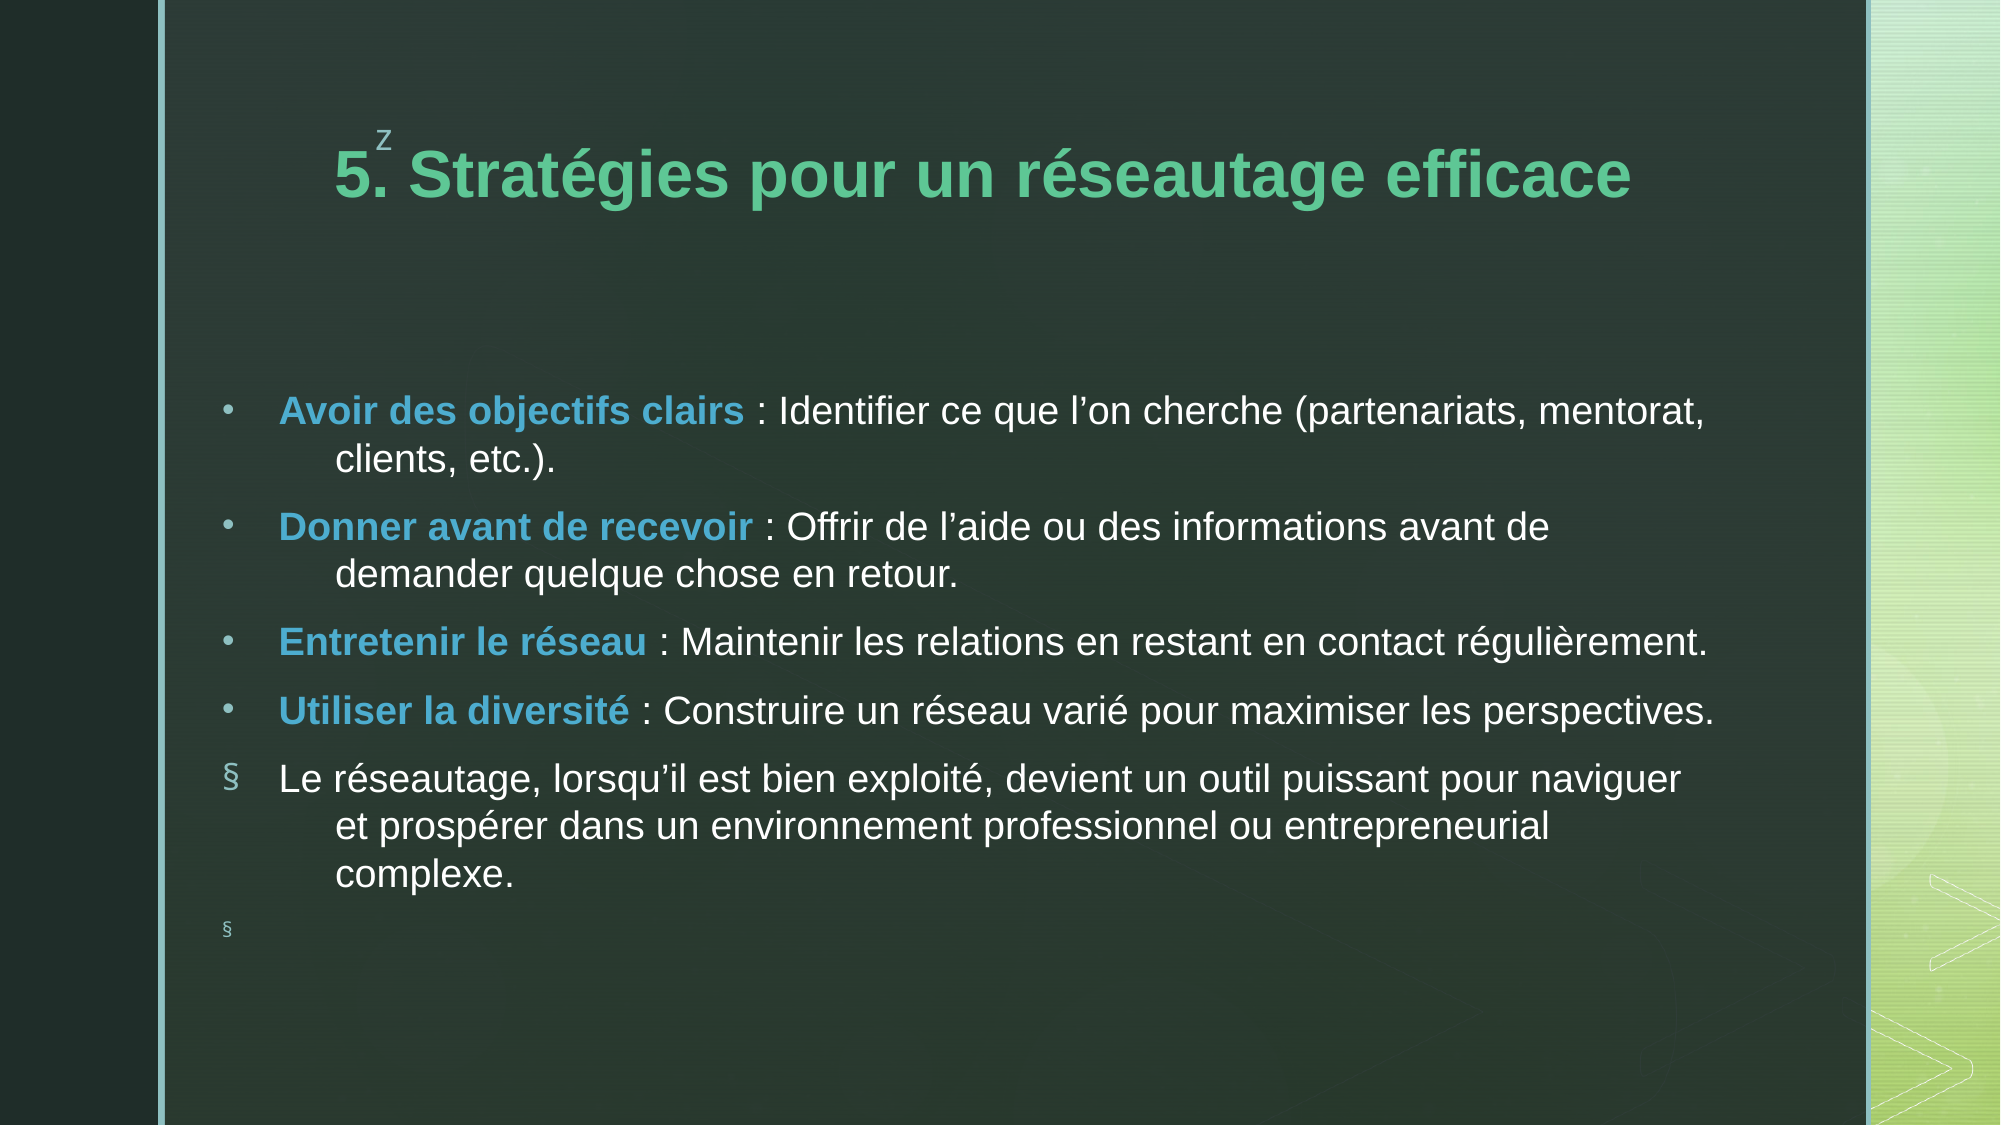

# 5. Stratégies pour un réseautage efficace
Avoir des objectifs clairs : Identifier ce que l’on cherche (partenariats, mentorat, clients, etc.).
Donner avant de recevoir : Offrir de l’aide ou des informations avant de demander quelque chose en retour.
Entretenir le réseau : Maintenir les relations en restant en contact régulièrement.
Utiliser la diversité : Construire un réseau varié pour maximiser les perspectives.
Le réseautage, lorsqu’il est bien exploité, devient un outil puissant pour naviguer et prospérer dans un environnement professionnel ou entrepreneurial complexe.